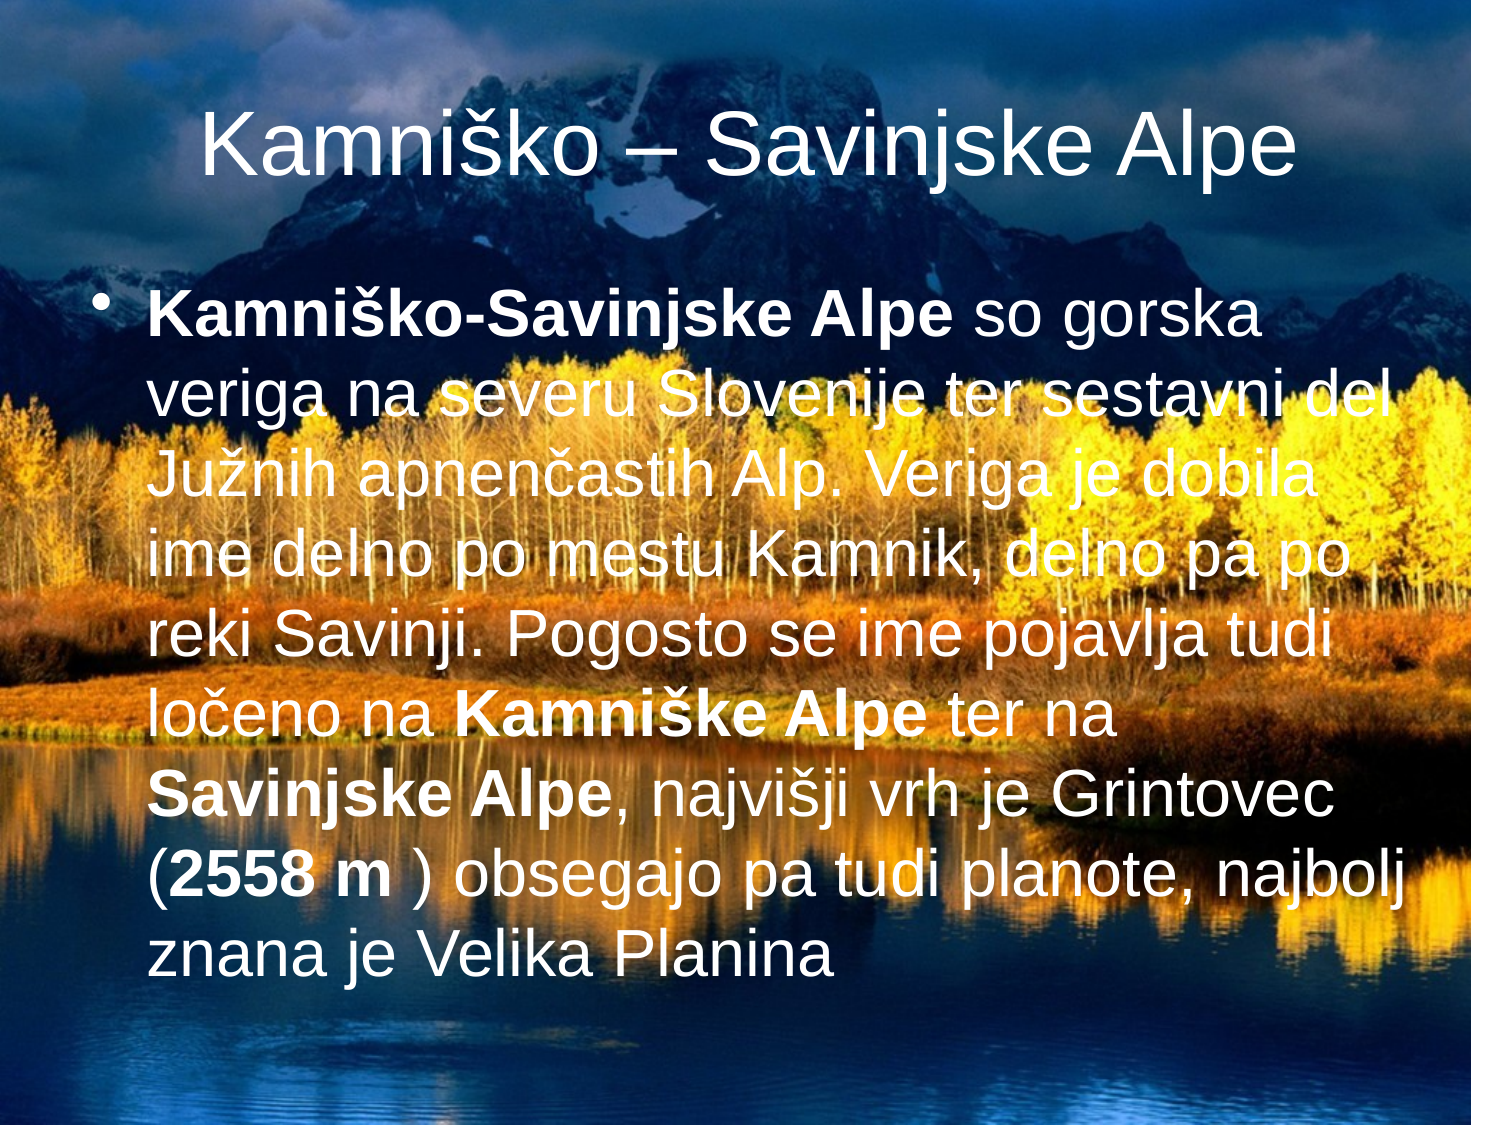

# Kamniško – Savinjske Alpe
Kamniško-Savinjske Alpe so gorska veriga na severu Slovenije ter sestavni del Južnih apnenčastih Alp. Veriga je dobila ime delno po mestu Kamnik, delno pa po reki Savinji. Pogosto se ime pojavlja tudi ločeno na Kamniške Alpe ter na Savinjske Alpe, najvišji vrh je Grintovec (2558 m ) obsegajo pa tudi planote, najbolj znana je Velika Planina